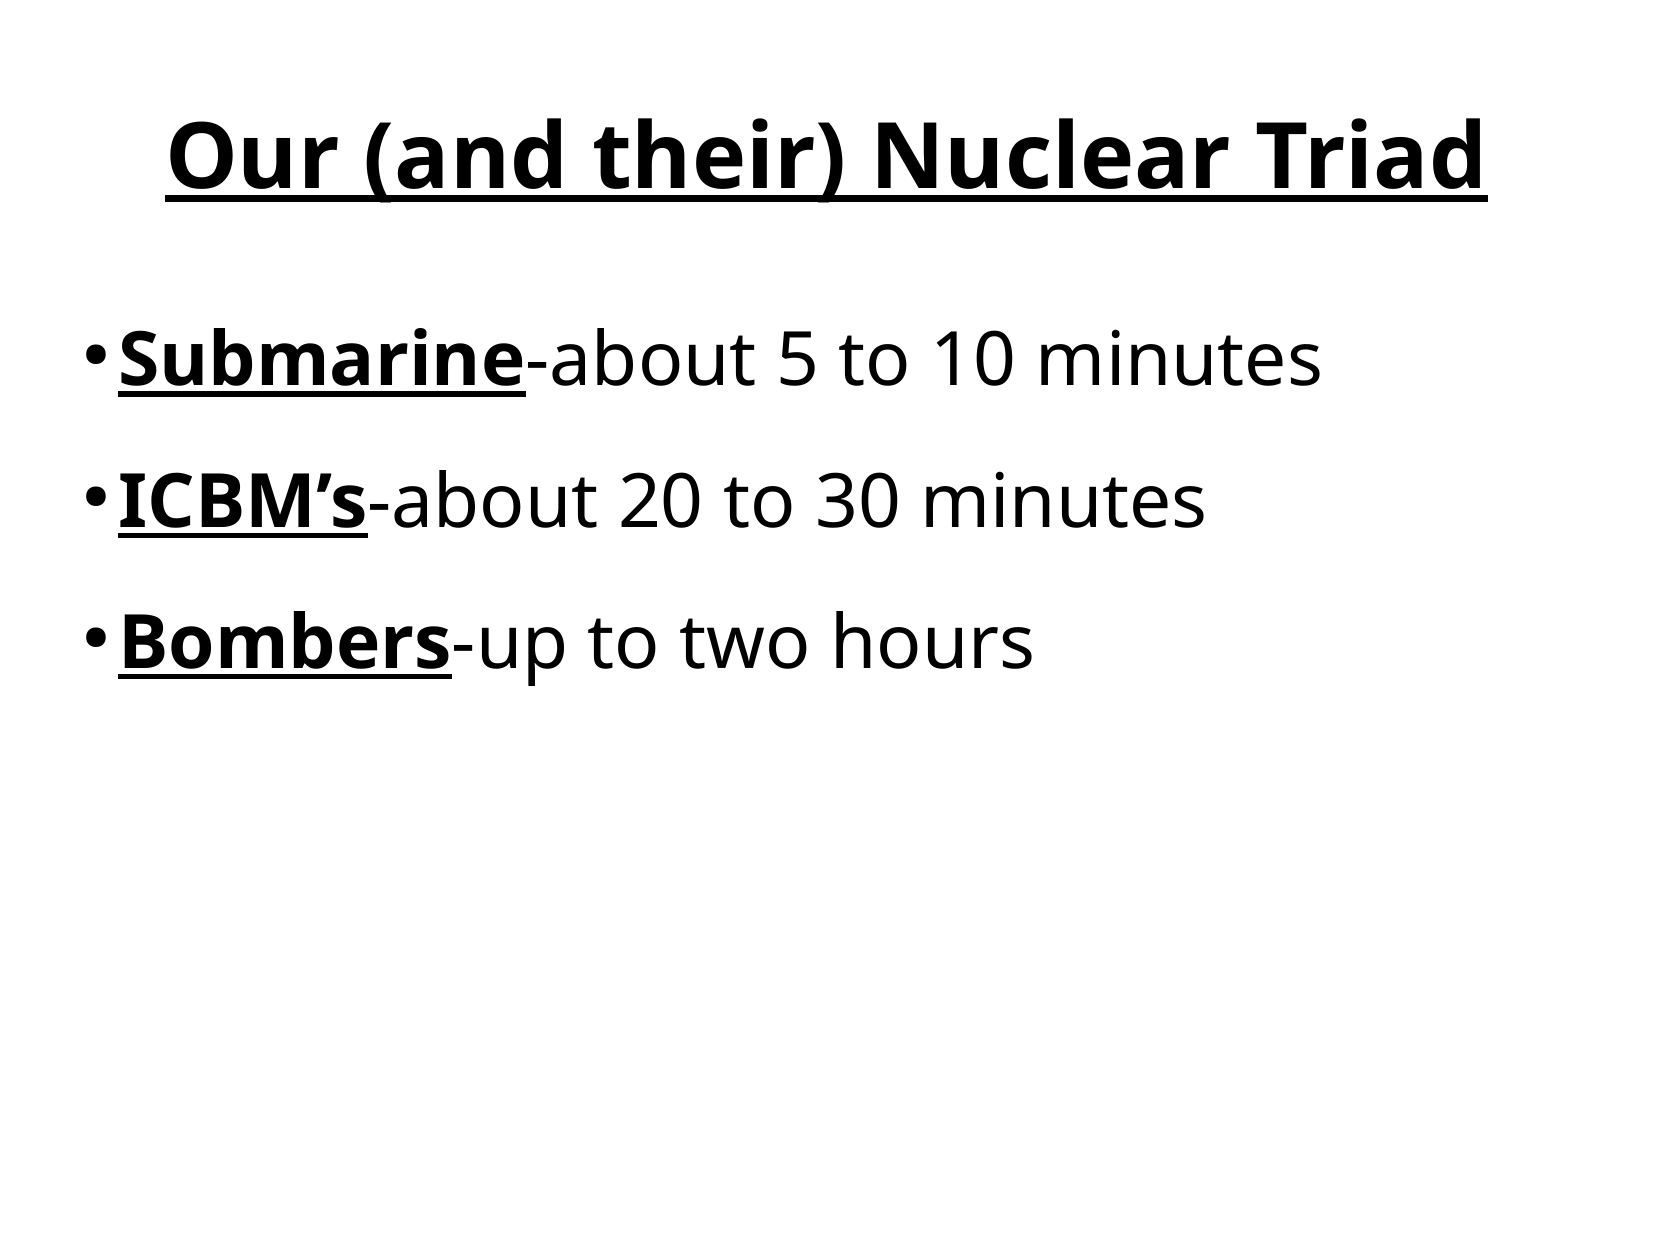

# Our (and their) Nuclear Triad
Submarine-about 5 to 10 minutes
ICBM’s-about 20 to 30 minutes
Bombers-up to two hours